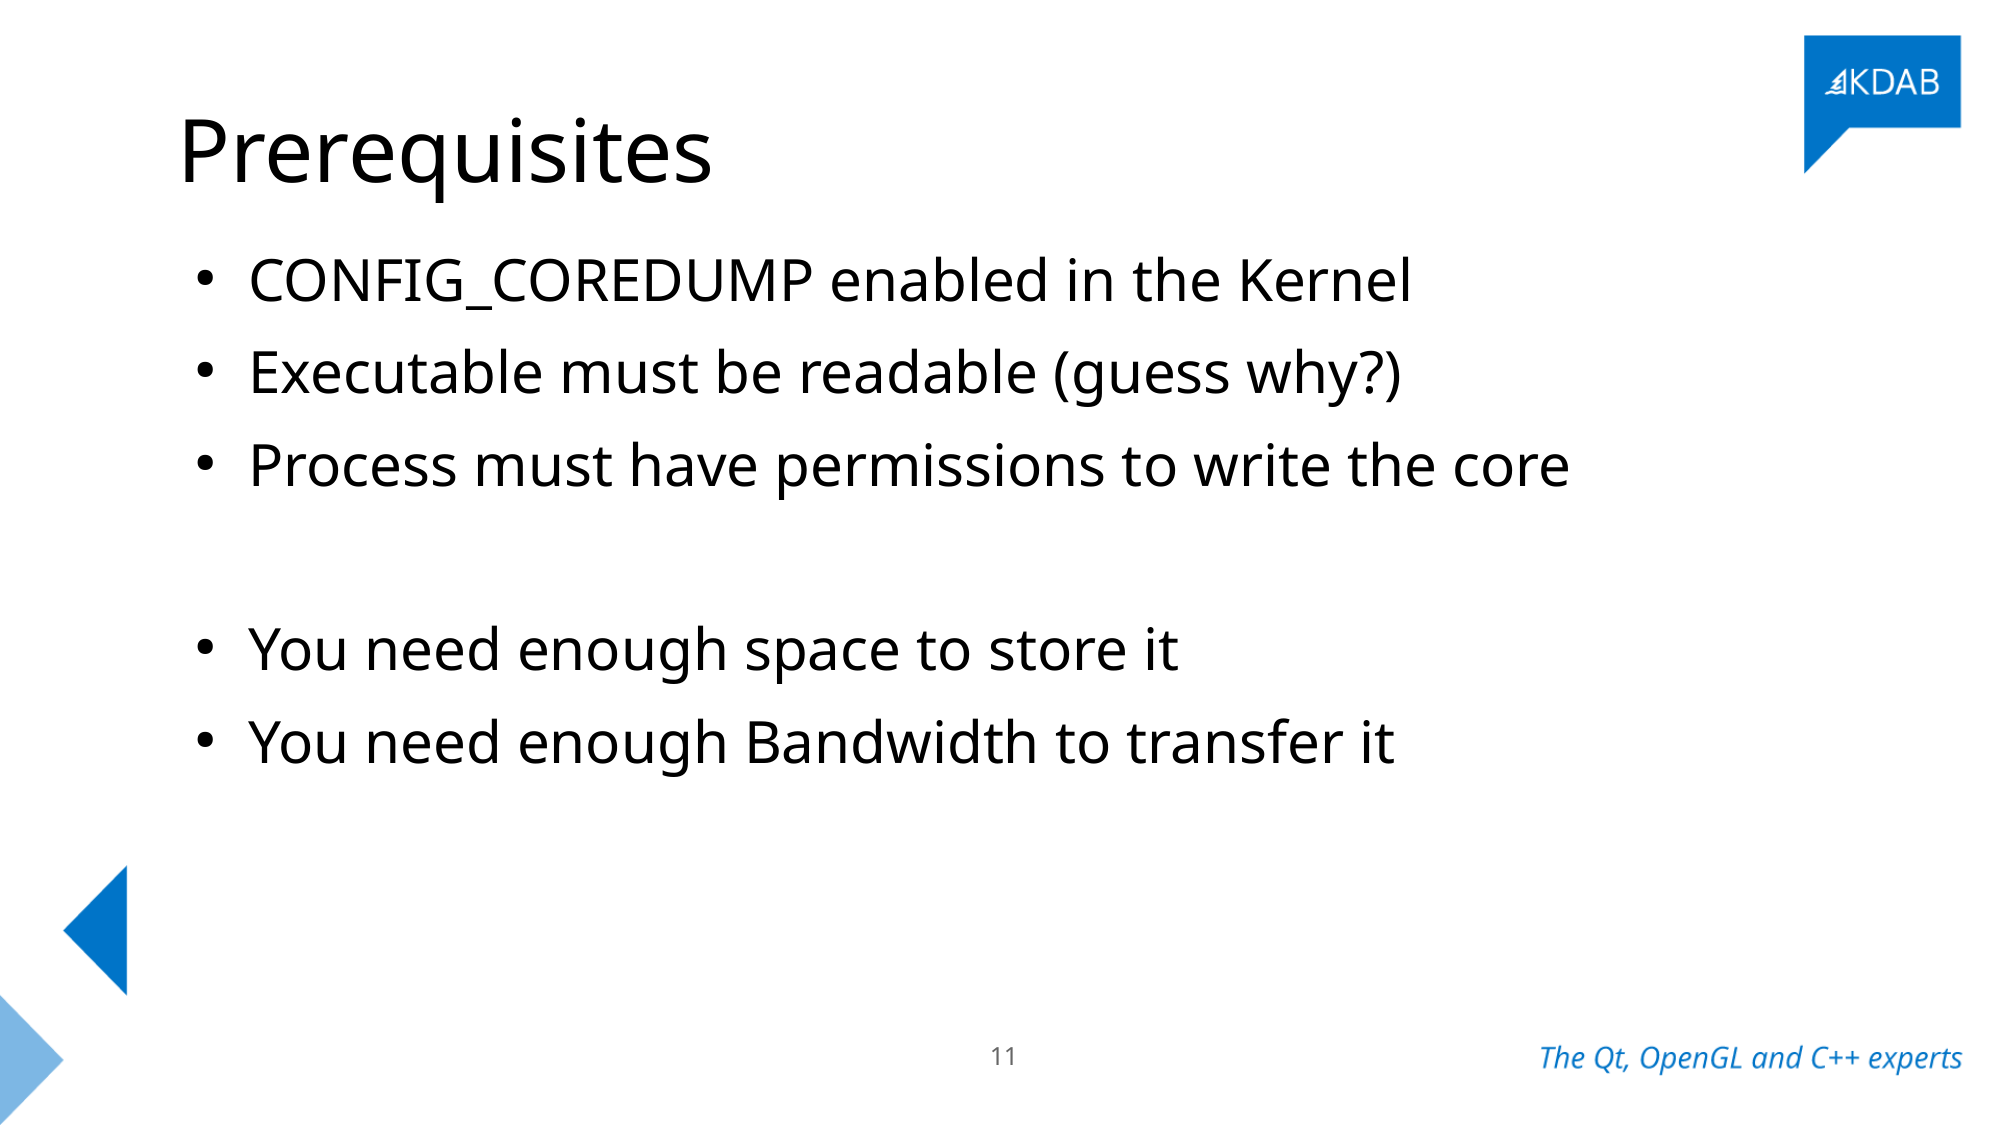

# Prerequisites
CONFIG_COREDUMP enabled in the Kernel
Executable must be readable (guess why?)
Process must have permissions to write the core
You need enough space to store it
You need enough Bandwidth to transfer it